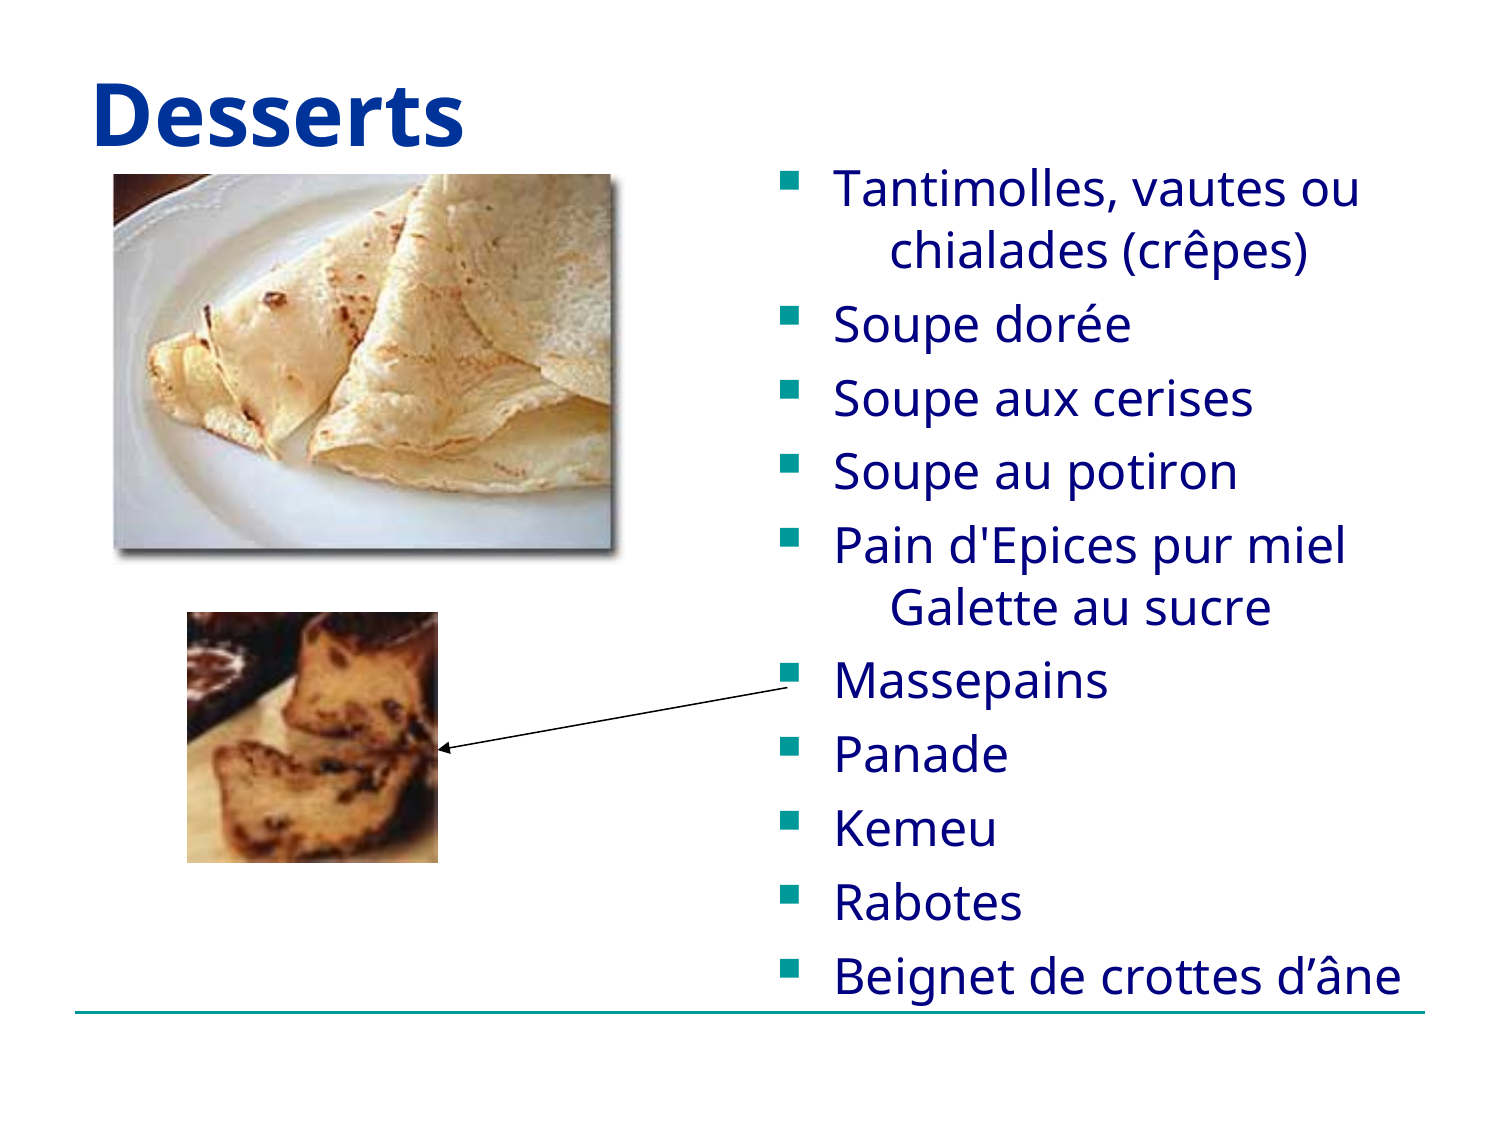

# Desserts
Tantimolles, vautes ou chialades (crêpes)
Soupe dorée
Soupe aux cerises
Soupe au potiron
Pain d'Epices pur miel
Galette au sucre
Massepains
Panade
Kemeu
Rabotes
Beignet de crottes d’âne